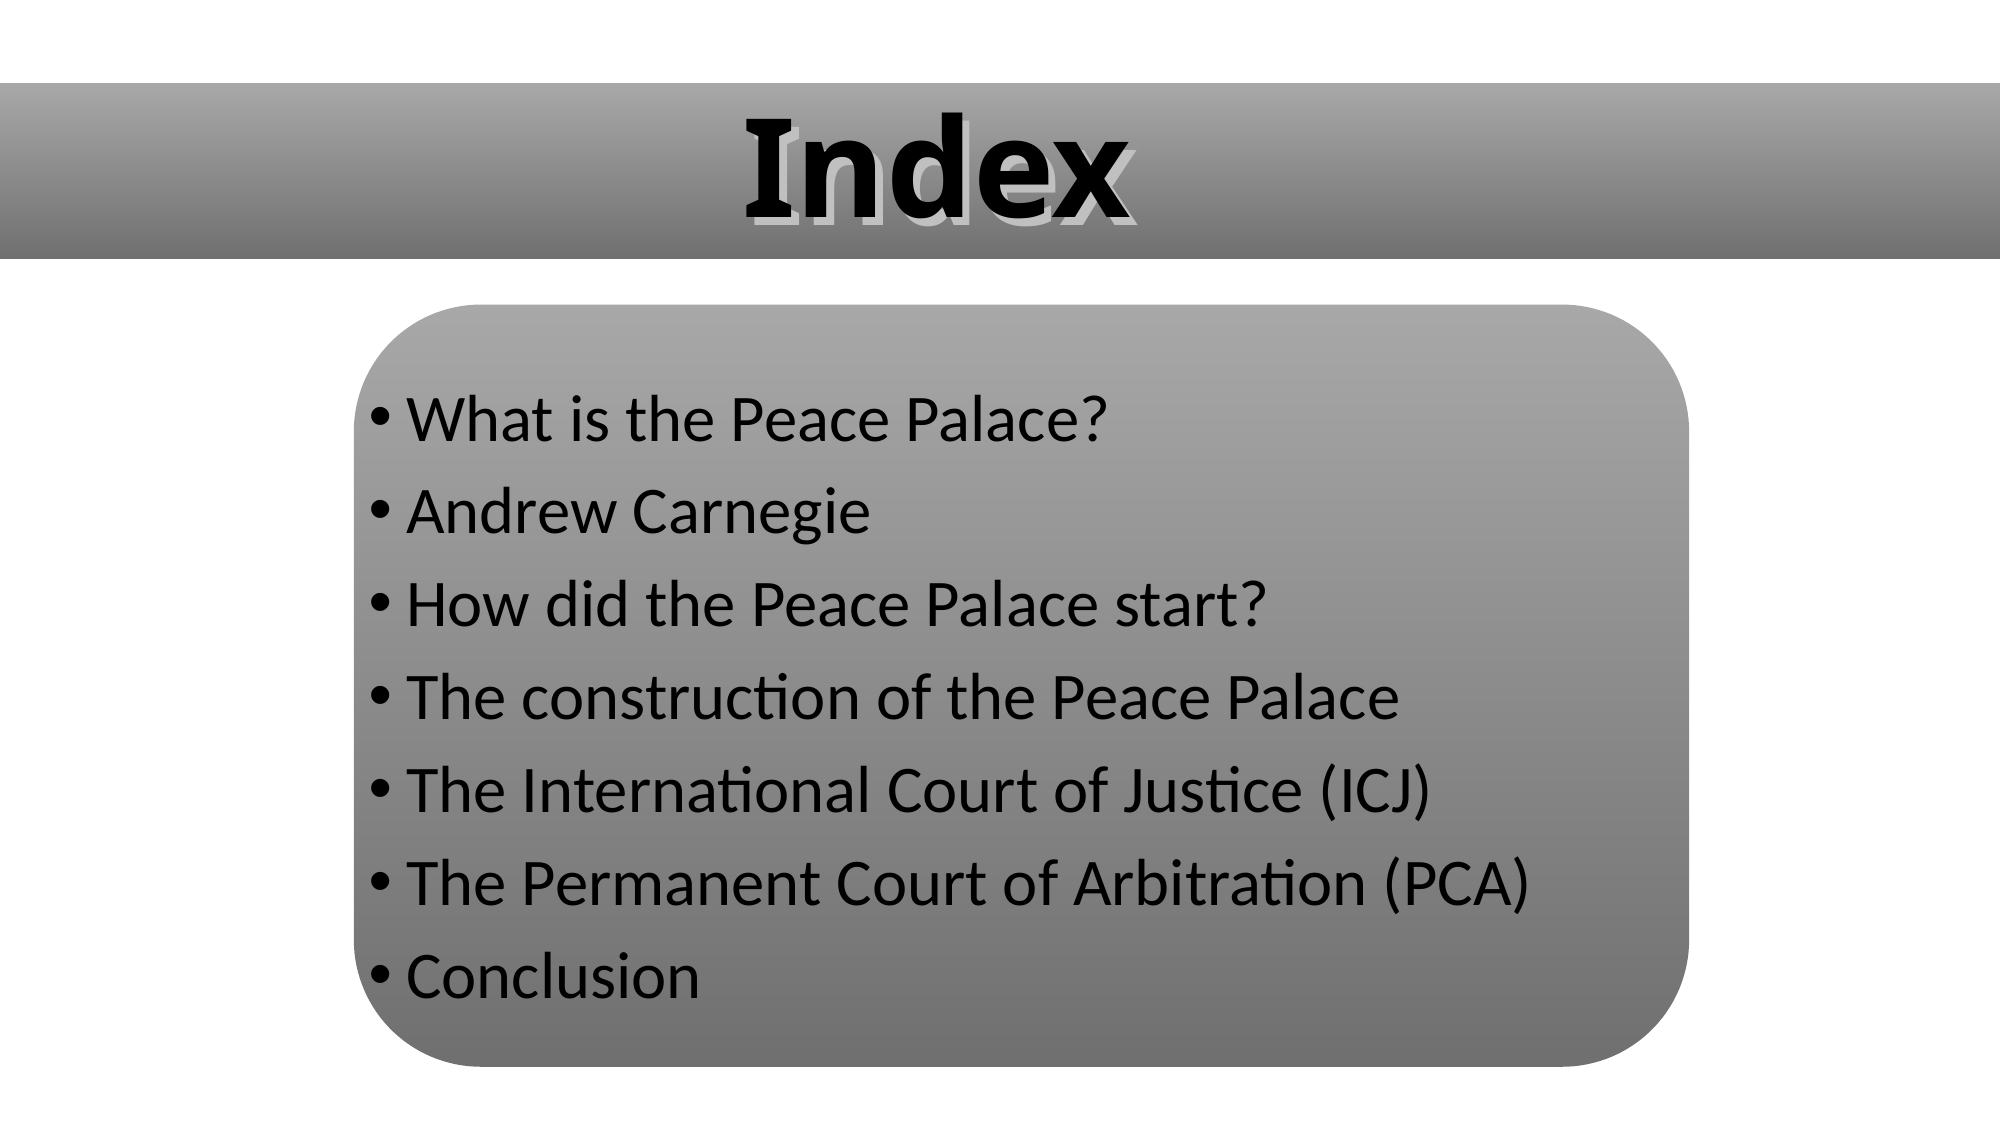

# Index
What is the Peace Palace?
Andrew Carnegie
How did the Peace Palace start?
The construction of the Peace Palace
The International Court of Justice (ICJ)
The Permanent Court of Arbitration (PCA)
Conclusion